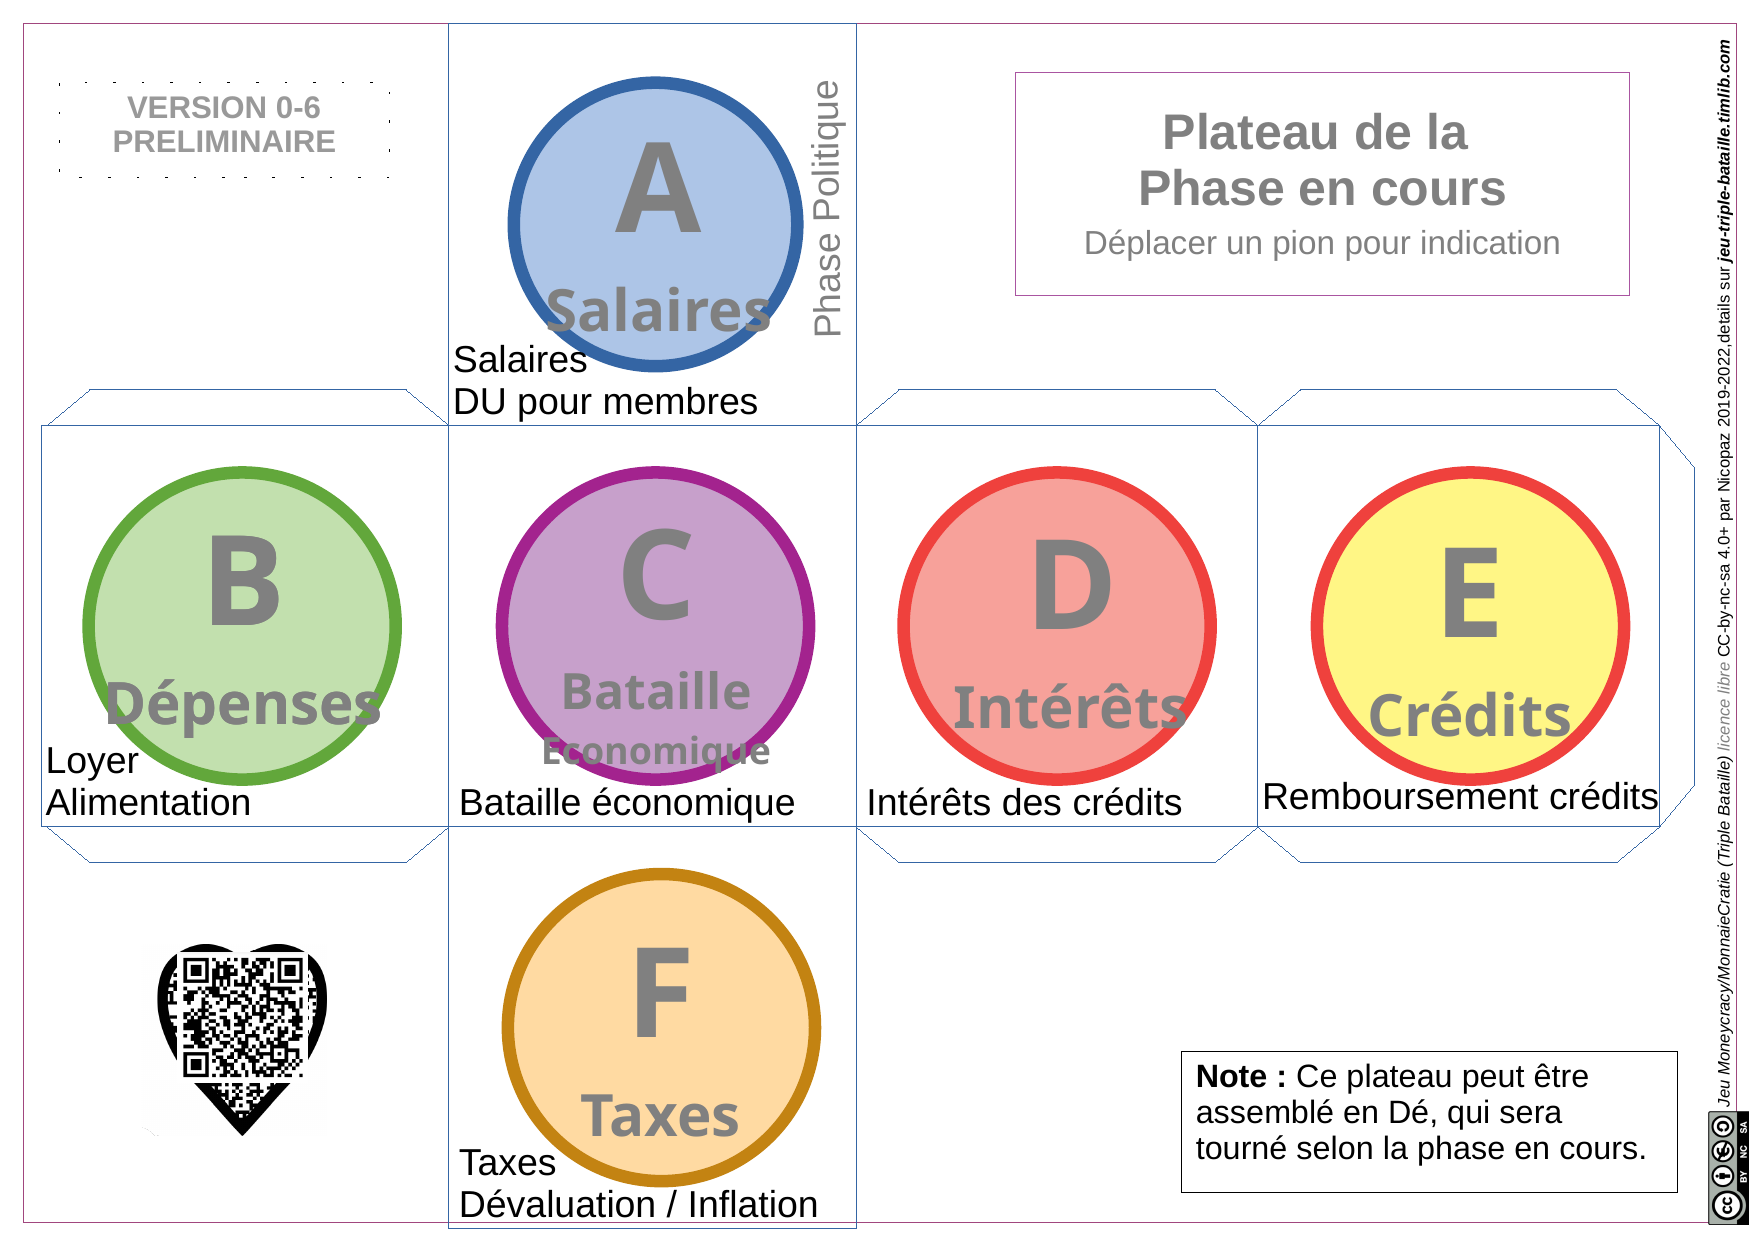

A
A
B
B
Plateau de la
Phase en cours
Déplacer un pion pour indication
VERSION 0-6 PRELIMINAIRE
A
Salaires
Phase Politique
C
Salaires
DU pour membres
D
E
C
Bataille
Economique
B
Dépenses
E
B
Dépenses
D
Intérêts
E
Crédits
F
1
2
4
8
Loyer
Alimentation
Remboursement crédits
Bataille économique
Intérêts des crédits
8
8
F
Taxes
C
Note : Ce plateau peut être assemblé en Dé, qui sera tourné selon la phase en cours.
Taxes
Dévaluation / Inflation
1
2
4
F
D
1
2
4
#